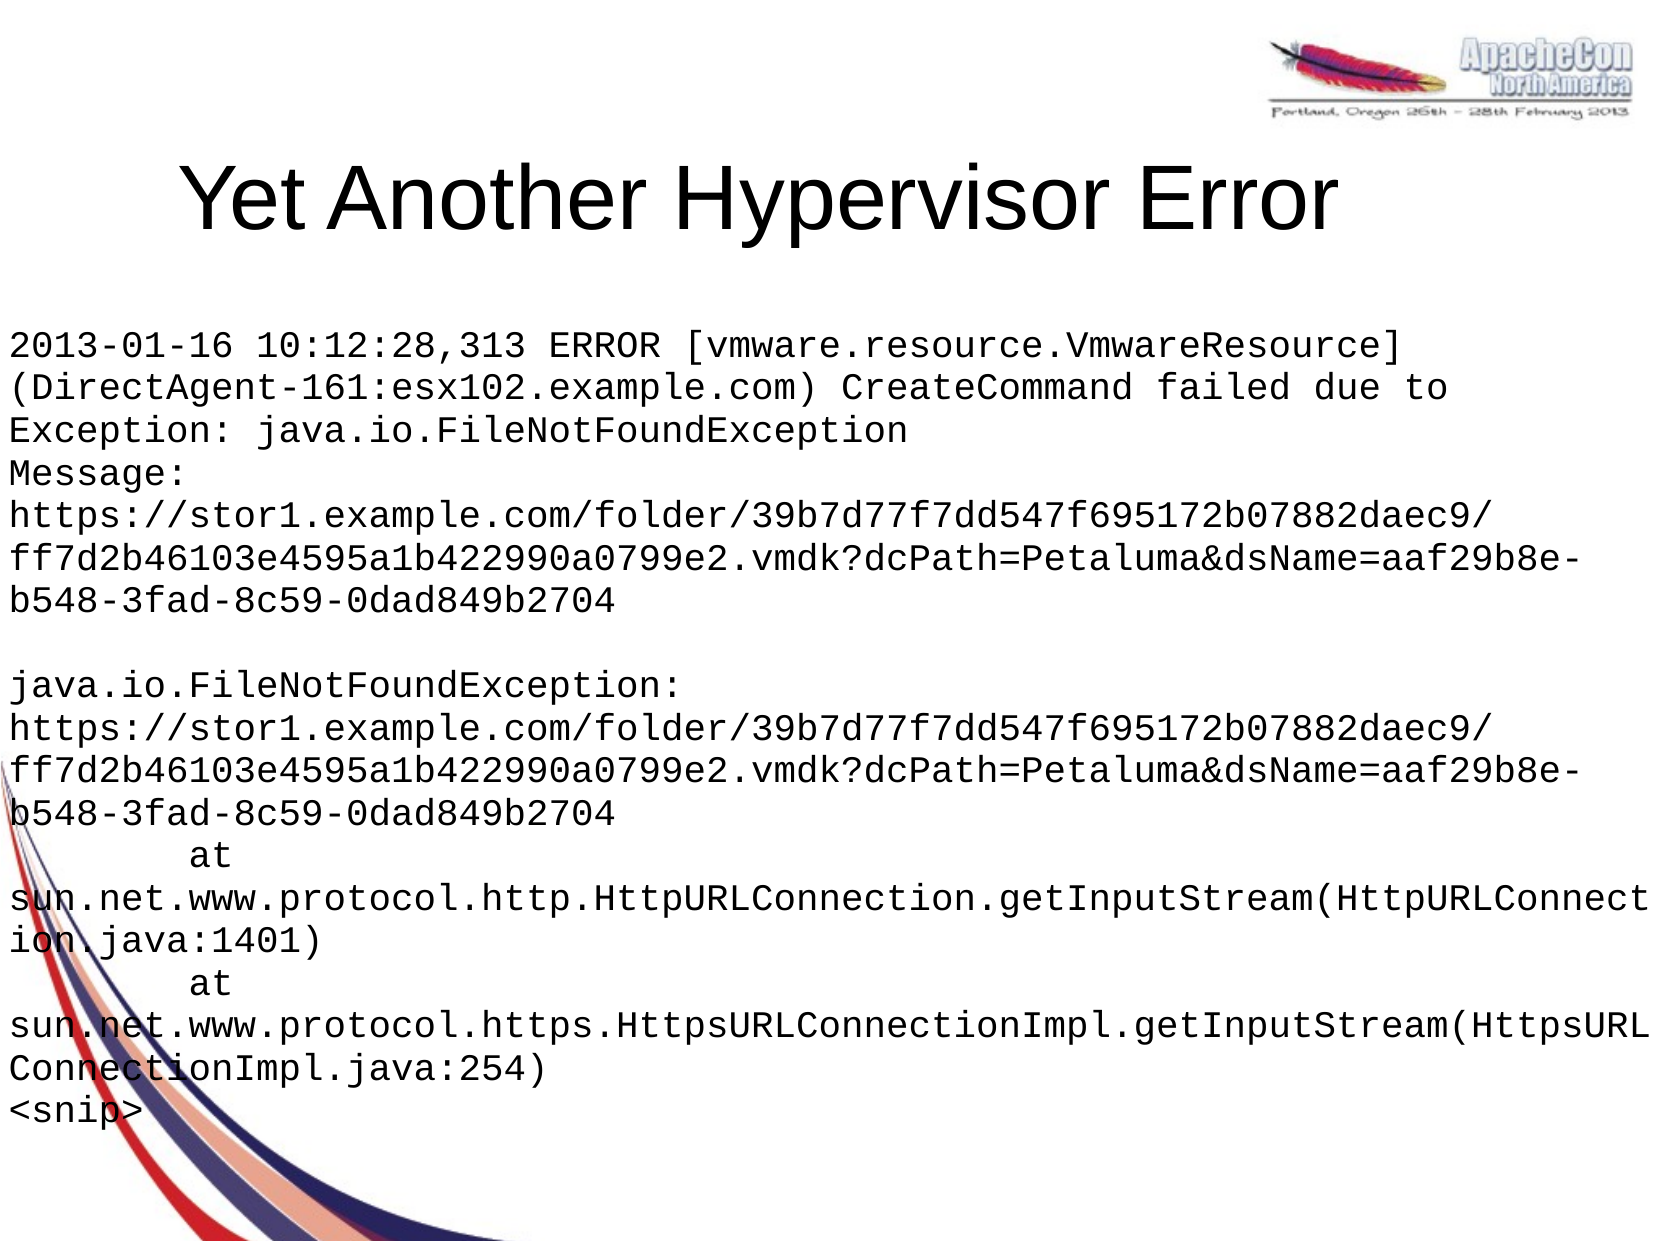

# Yet Another Hypervisor Error
2013-01-16 10:12:28,313 ERROR [vmware.resource.VmwareResource] (DirectAgent-161:esx102.example.com) CreateCommand failed due to Exception: java.io.FileNotFoundException
Message: https://stor1.example.com/folder/39b7d77f7dd547f695172b07882daec9/ff7d2b46103e4595a1b422990a0799e2.vmdk?dcPath=Petaluma&dsName=aaf29b8e-b548-3fad-8c59-0dad849b2704
java.io.FileNotFoundException: https://stor1.example.com/folder/39b7d77f7dd547f695172b07882daec9/ff7d2b46103e4595a1b422990a0799e2.vmdk?dcPath=Petaluma&dsName=aaf29b8e-b548-3fad-8c59-0dad849b2704
 at sun.net.www.protocol.http.HttpURLConnection.getInputStream(HttpURLConnection.java:1401)
 at sun.net.www.protocol.https.HttpsURLConnectionImpl.getInputStream(HttpsURLConnectionImpl.java:254)
<snip>